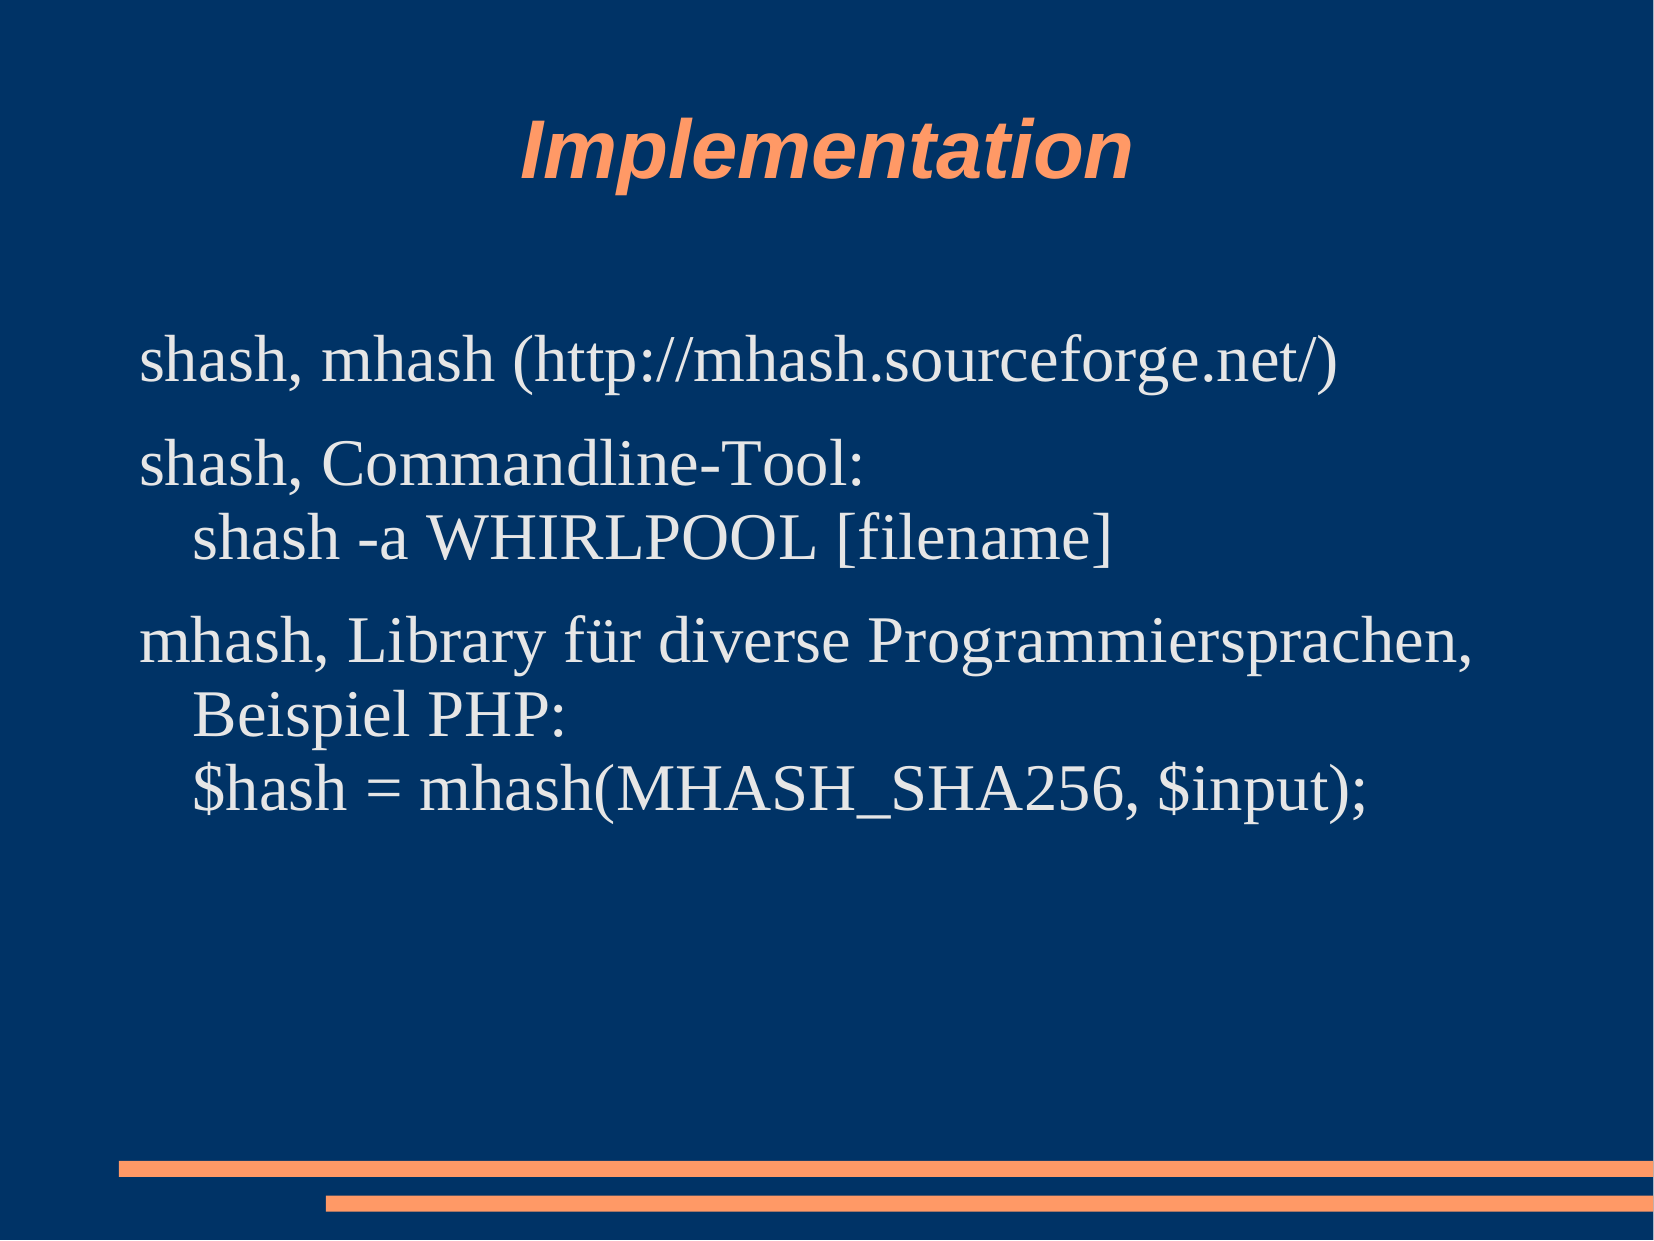

# Implementation
shash, mhash (http://mhash.sourceforge.net/)
shash, Commandline-Tool:
shash -a WHIRLPOOL [filename]
mhash, Library für diverse Programmiersprachen, Beispiel PHP:
$hash = mhash(MHASH_SHA256, $input);